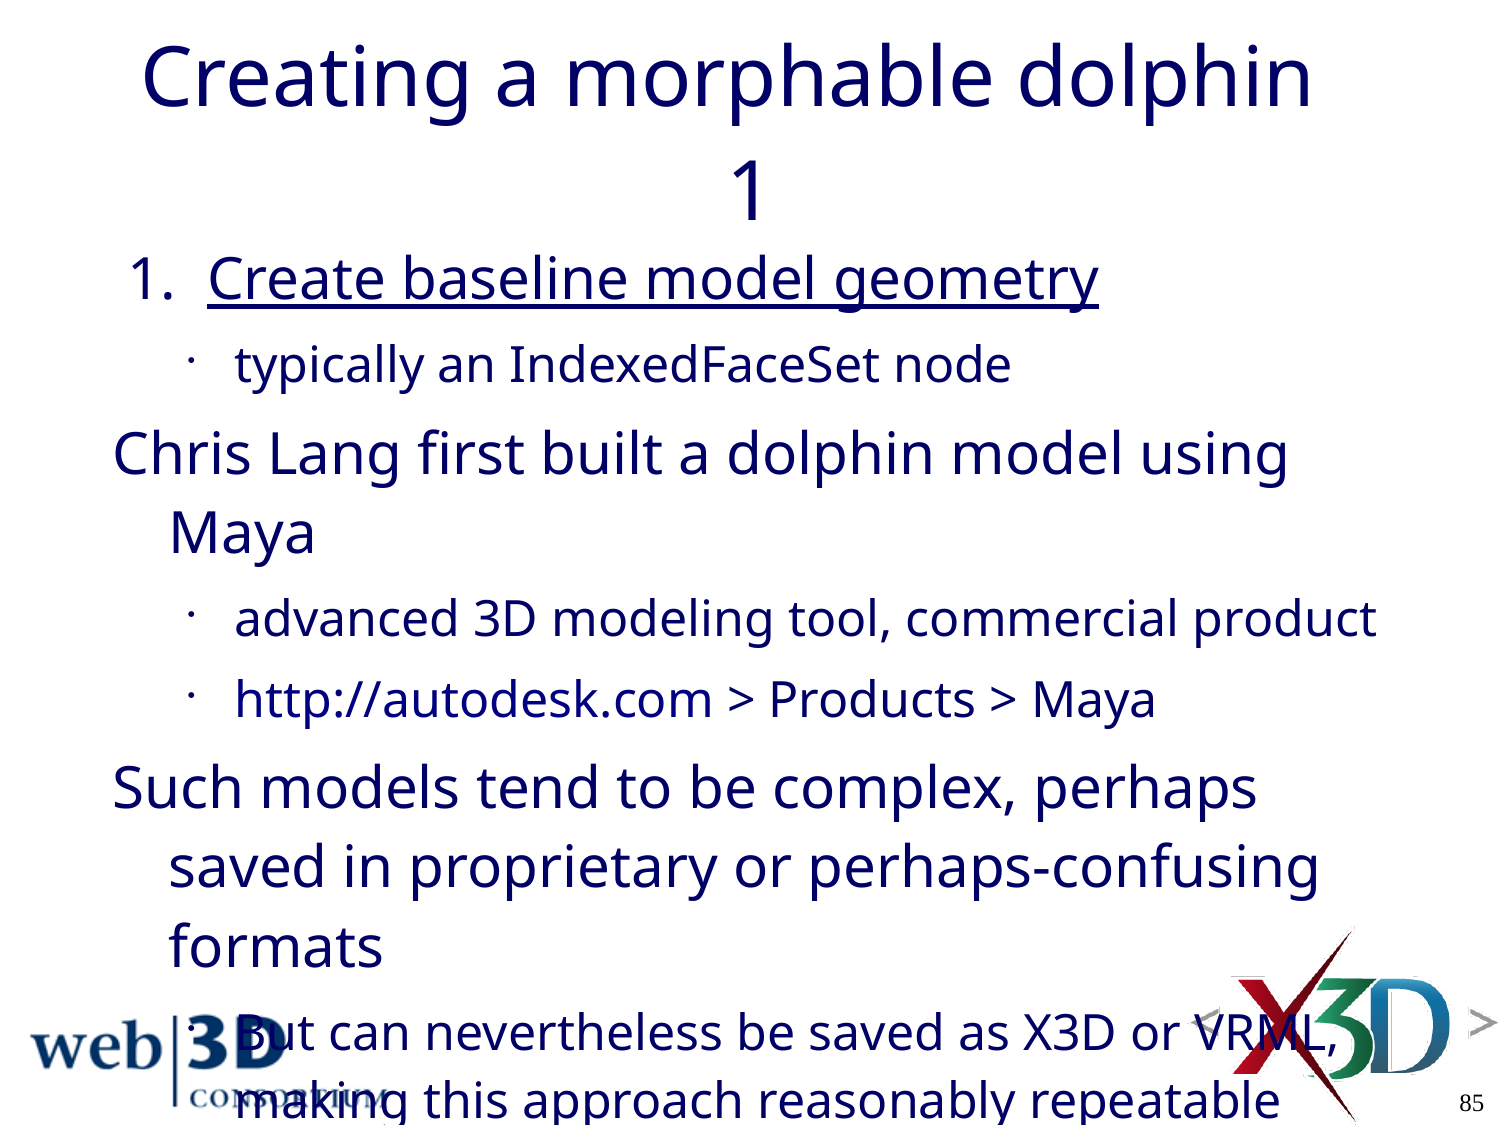

# Creating a morphable dolphin 1
 1. Create baseline model geometry
typically an IndexedFaceSet node
Chris Lang first built a dolphin model using Maya
advanced 3D modeling tool, commercial product
http://autodesk.com > Products > Maya
Such models tend to be complex, perhaps saved in proprietary or perhaps-confusing formats
But can nevertheless be saved as X3D or VRML, making this approach reasonably repeatable
Can also use Aaron Bergstrom's Rawkee tool